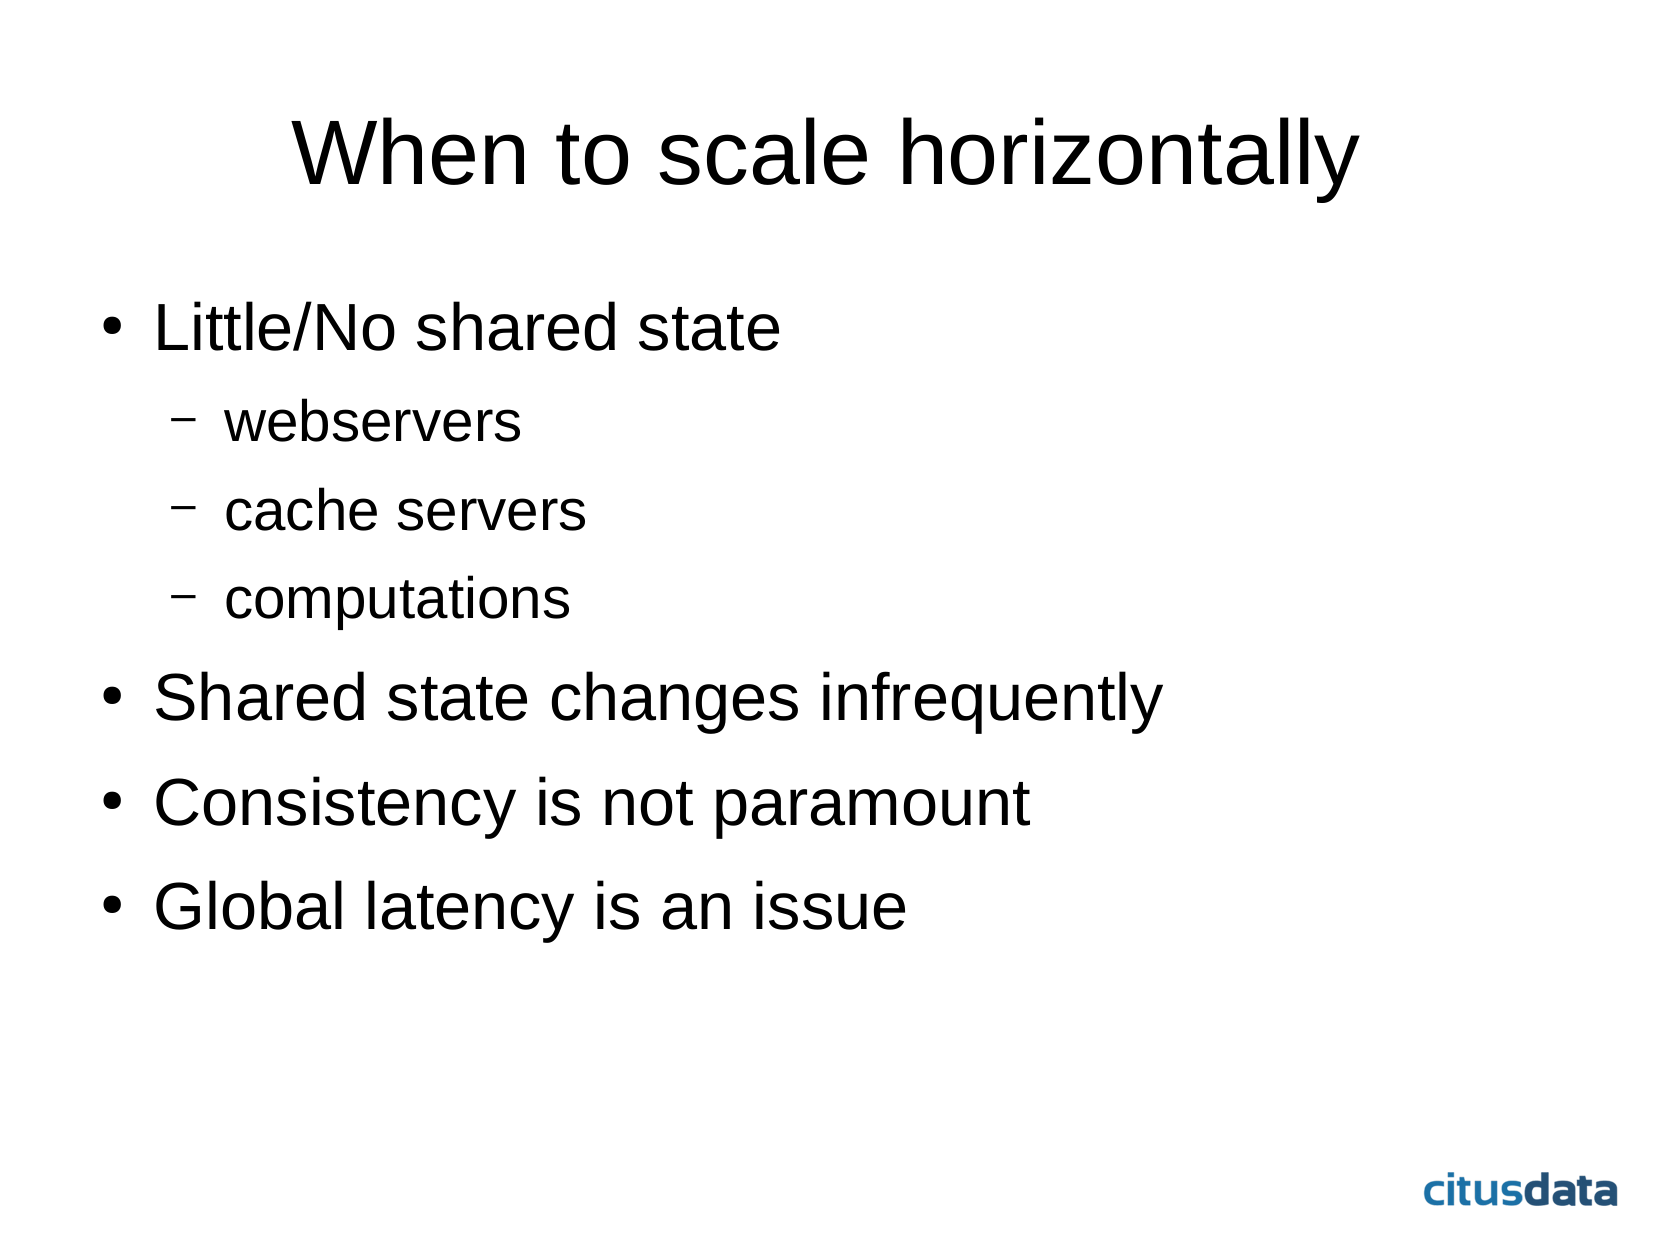

# When to scale horizontally
Little/No shared state
webservers
cache servers
computations
Shared state changes infrequently
Consistency is not paramount
Global latency is an issue